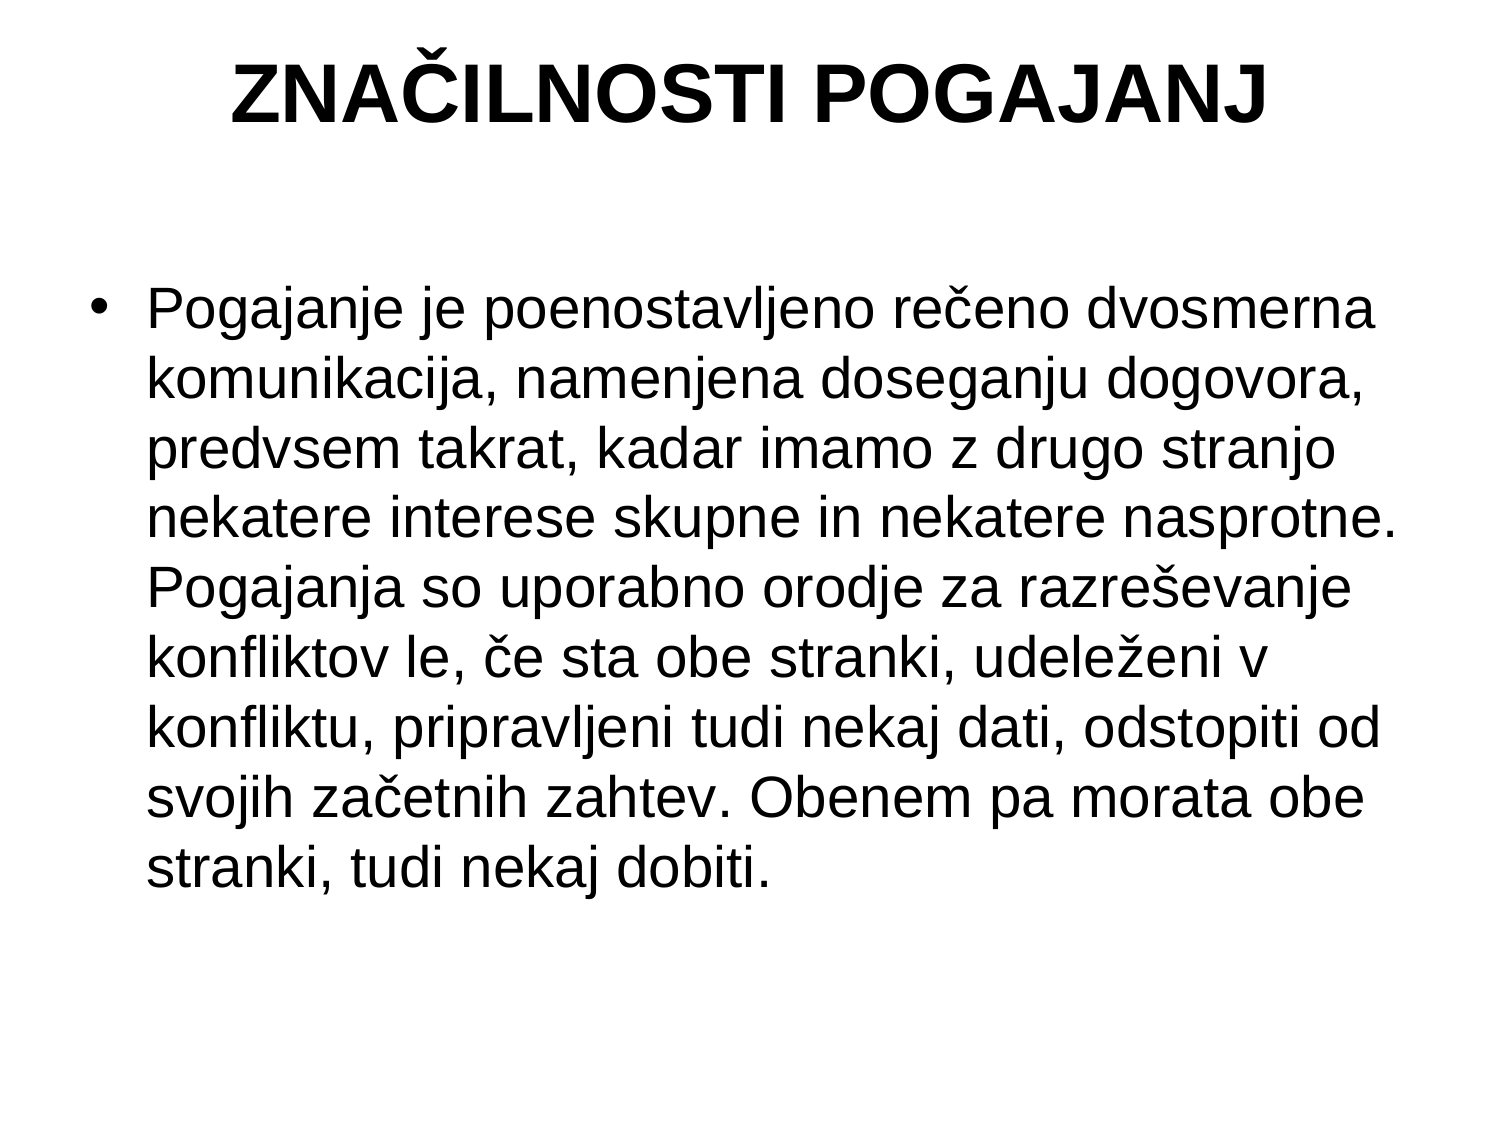

# ZNAČILNOSTI POGAJANJ
Pogajanje je poenostavljeno rečeno dvosmerna komunikacija, namenjena doseganju dogovora, predvsem takrat, kadar imamo z drugo stranjo nekatere interese skupne in nekatere nasprotne. Pogajanja so uporabno orodje za razreševanje konfliktov le, če sta obe stranki, udeleženi v konfliktu, pripravljeni tudi nekaj dati, odstopiti od svojih začetnih zahtev. Obenem pa morata obe stranki, tudi nekaj dobiti.